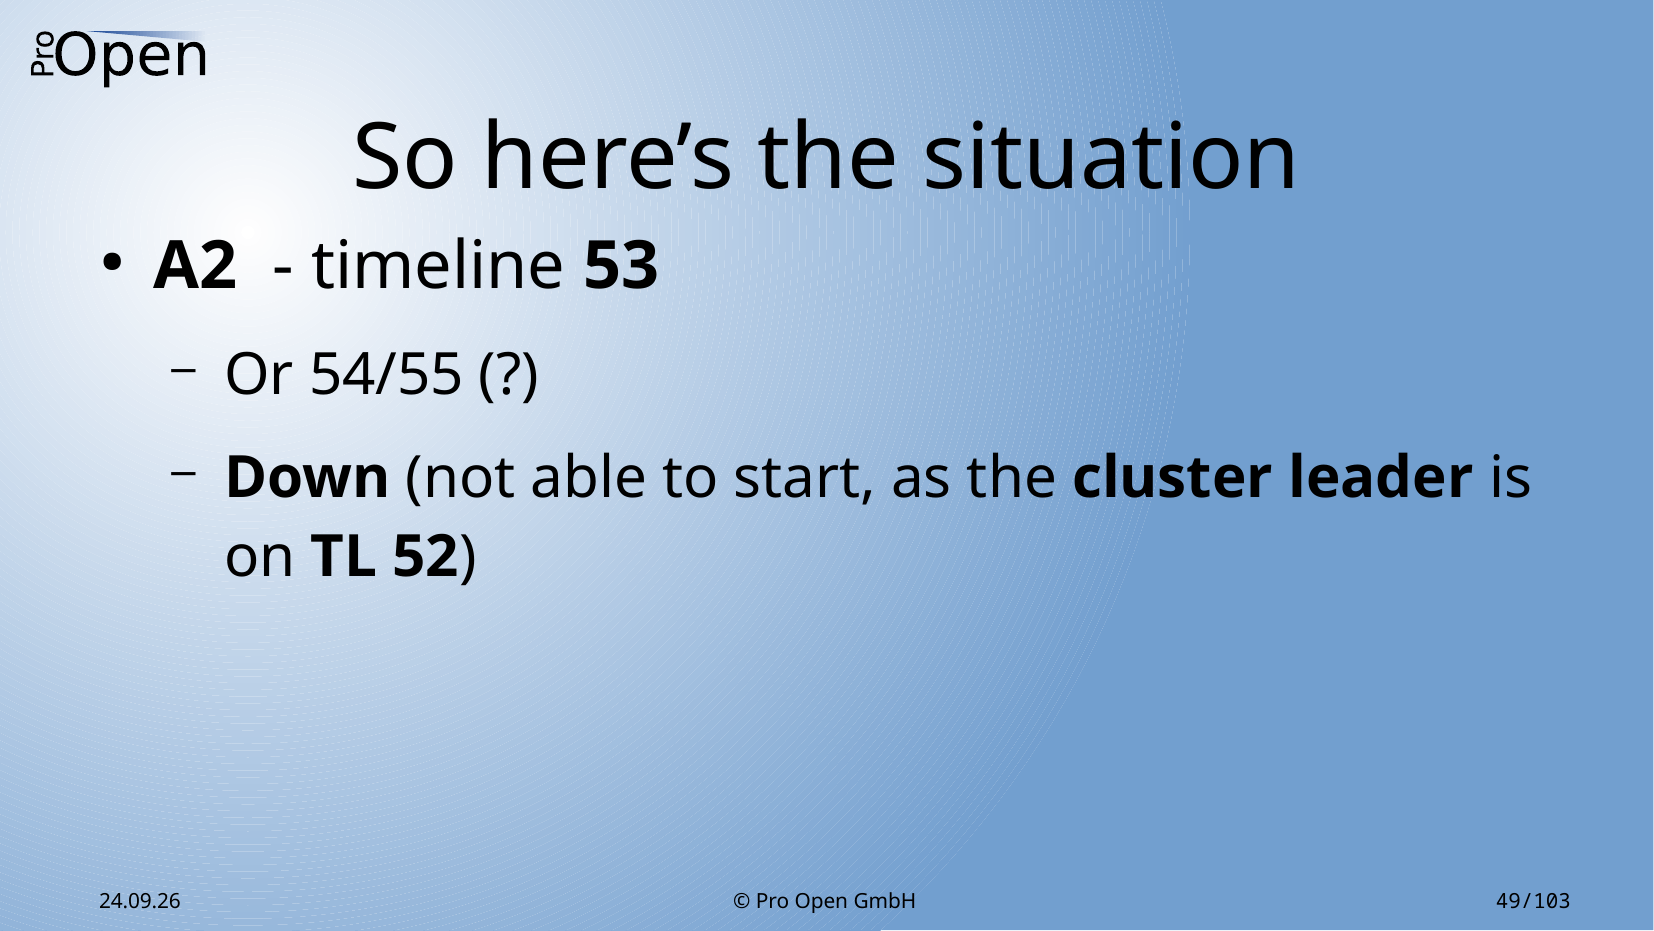

# So here’s the situation
A2 - timeline 53
Or 54/55 (?)
Down (not able to start, as the cluster leader is on TL 52)
© Pro Open GmbH
49